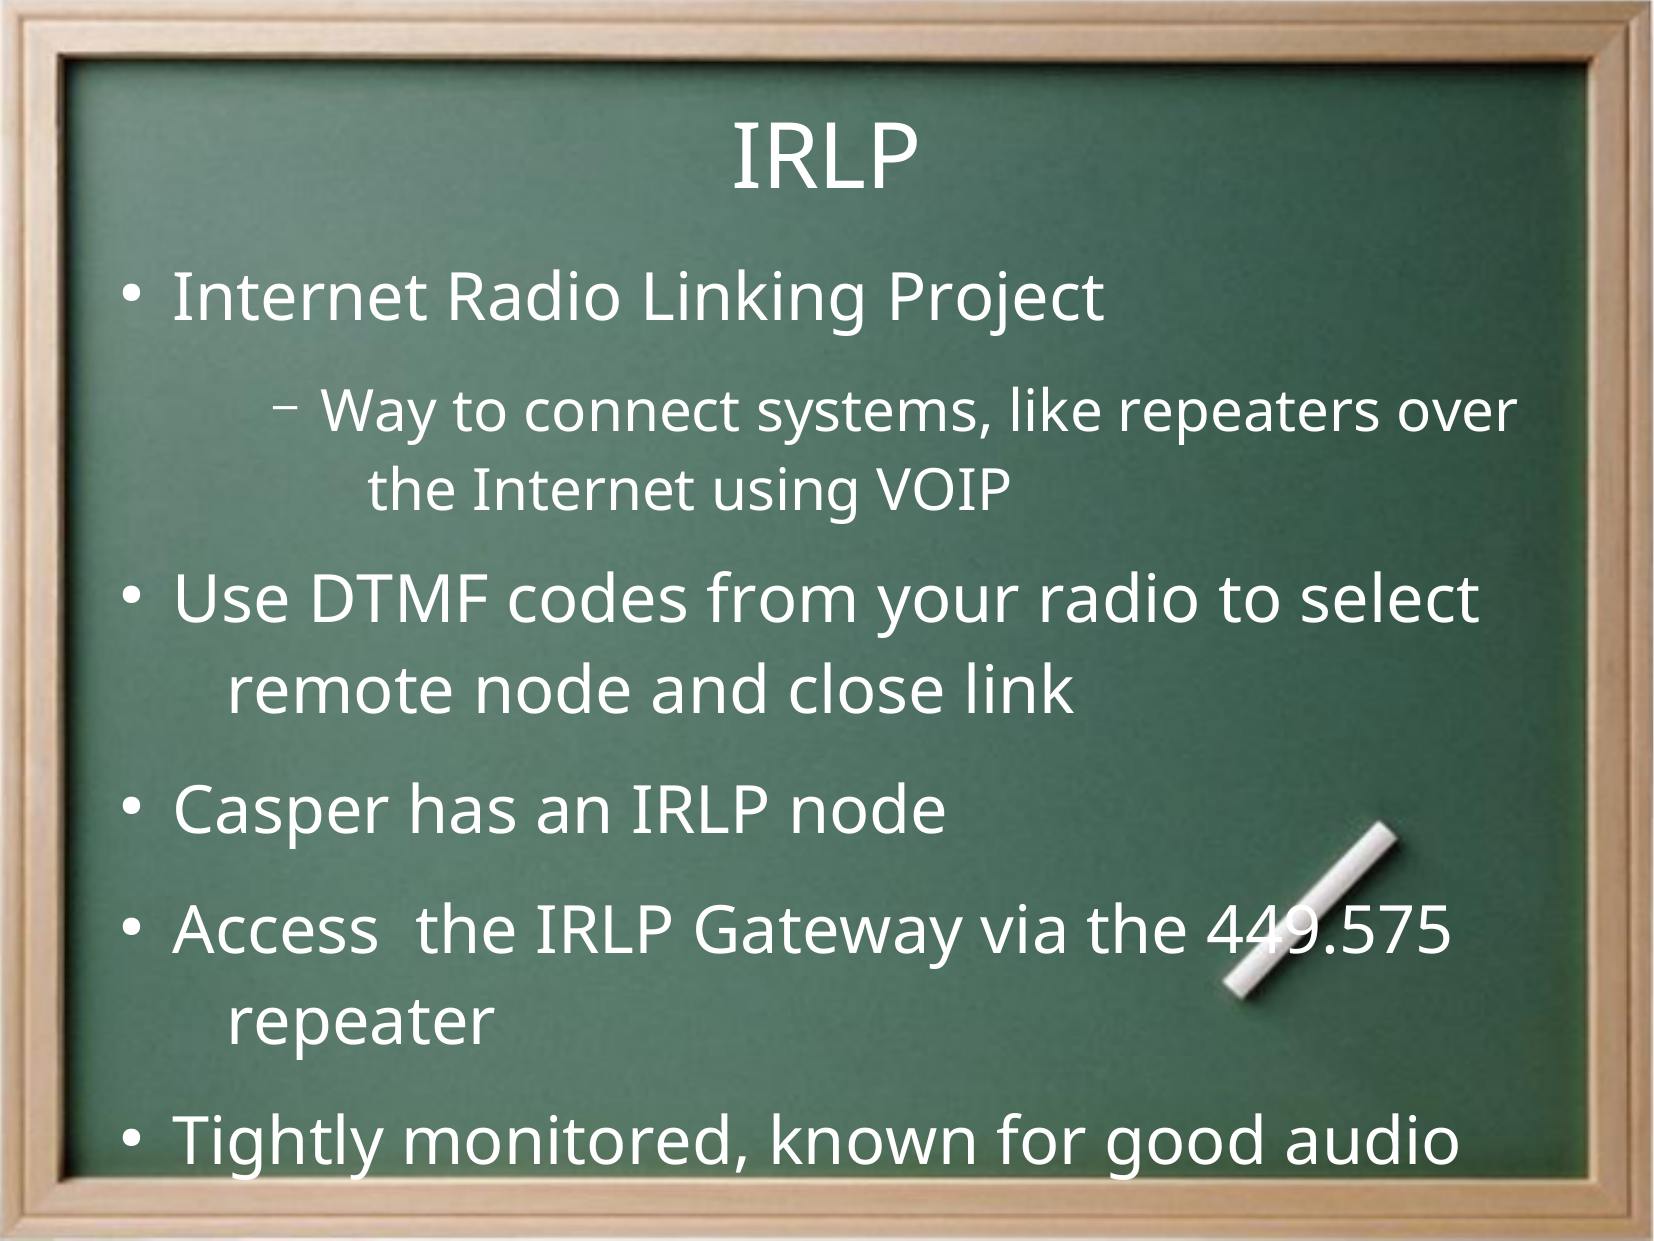

# IRLP
Internet Radio Linking Project
Way to connect systems, like repeaters over the Internet using VOIP
Use DTMF codes from your radio to select remote node and close link
Casper has an IRLP node
Access the IRLP Gateway via the 449.575 repeater
Tightly monitored, known for good audio